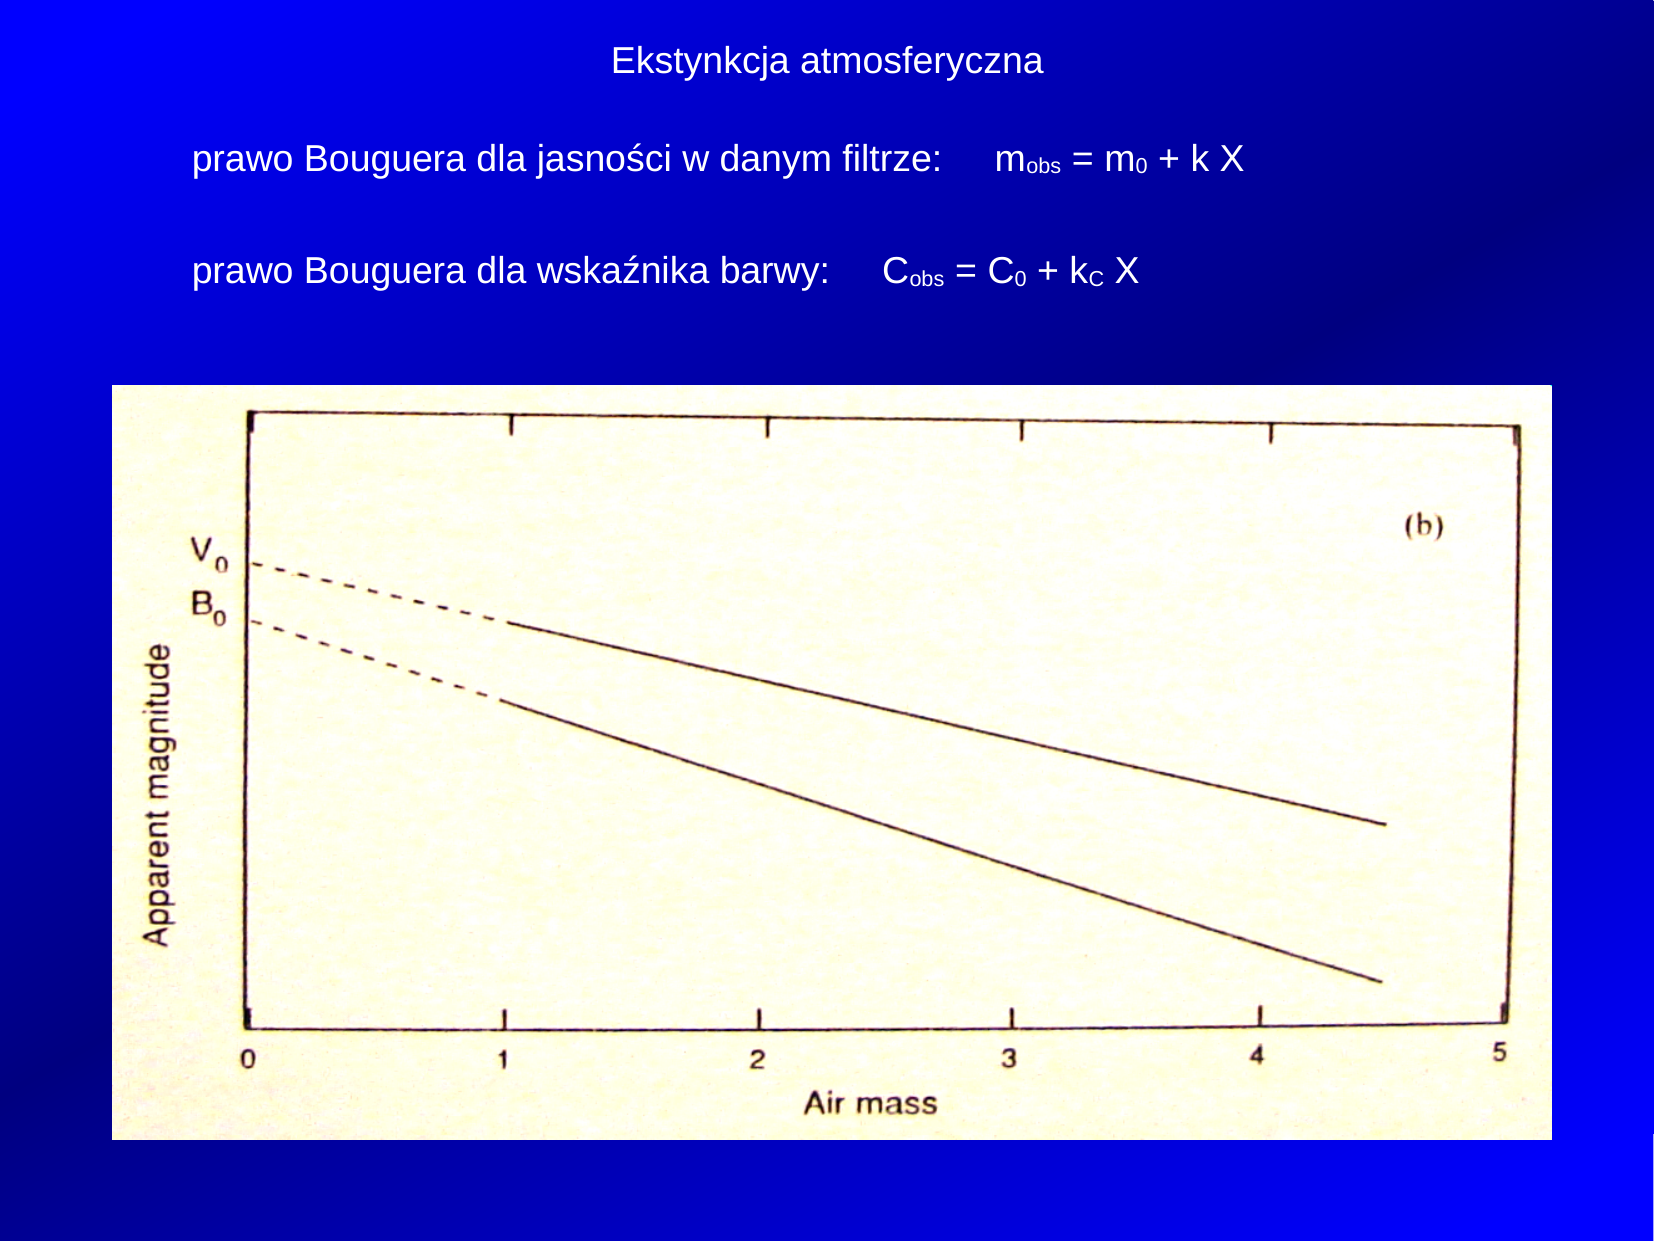

Ekstynkcja atmosferyczna
prawo Bouguera dla jasności w danym filtrze: mobs = m0 + k X
prawo Bouguera dla wskaźnika barwy: Cobs = C0 + kC X